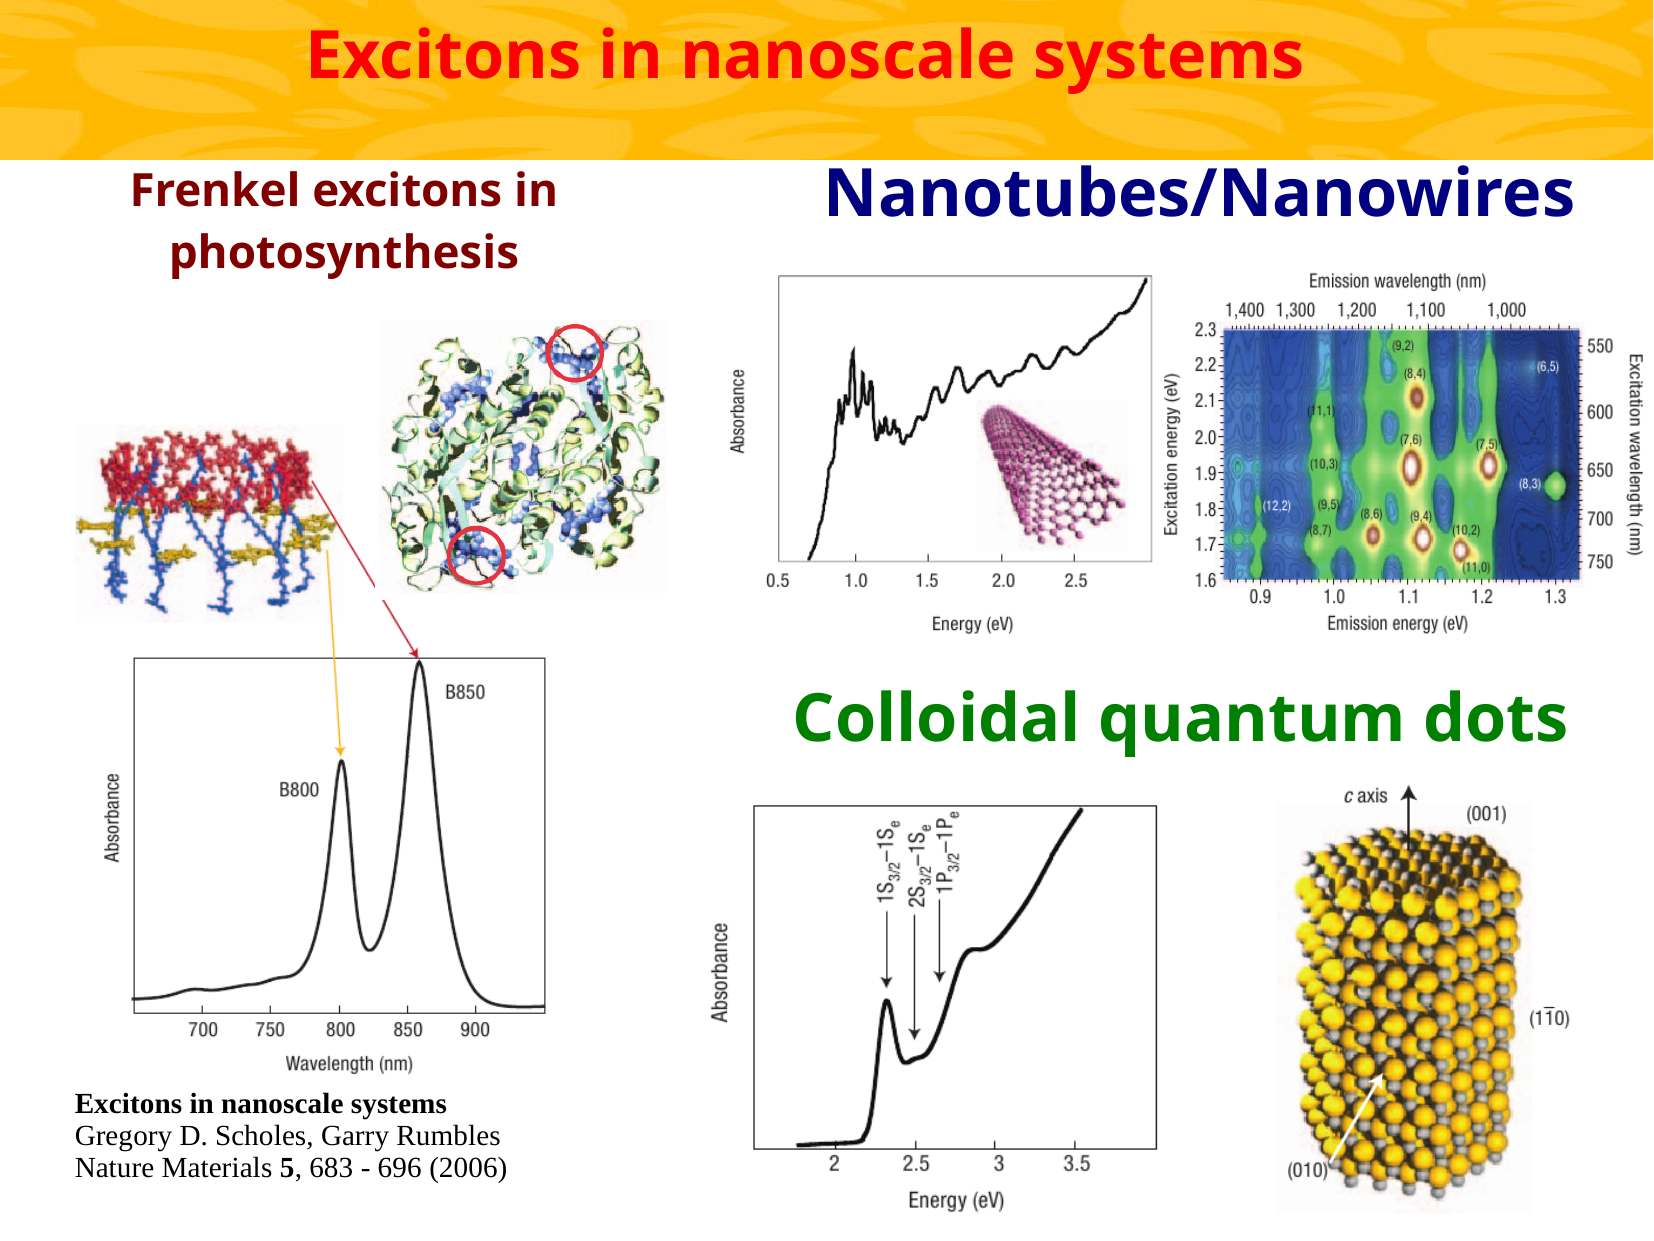

Excitons in nanoscale systems
Nanotubes/Nanowires
Frenkel excitons in photosynthesis
Colloidal quantum dots
Excitons in nanoscale systems
Gregory D. Scholes, Garry Rumbles
Nature Materials 5, 683 - 696 (2006)